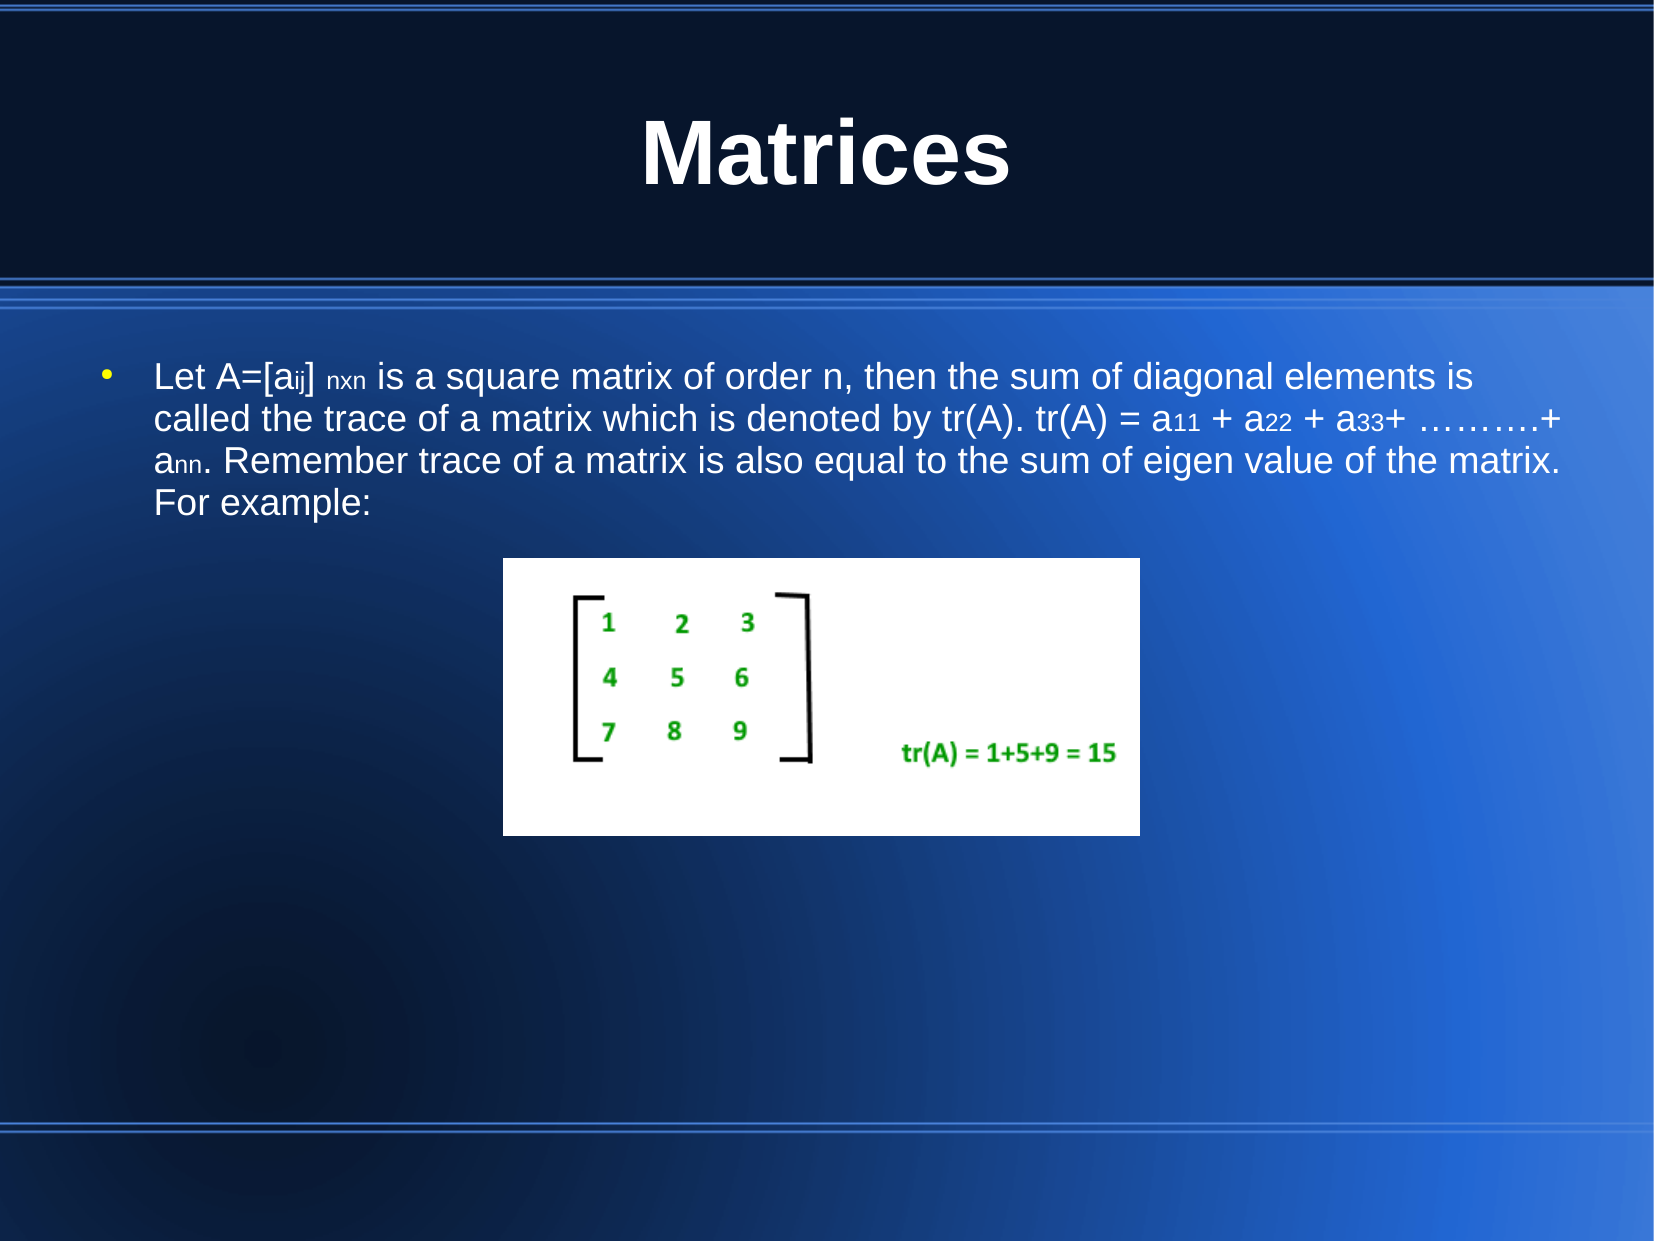

# Matrices
Let A=[aij] nxn is a square matrix of order n, then the sum of diagonal elements is called the trace of a matrix which is denoted by tr(A). tr(A) = a11 + a22 + a33+ ……….+ ann. Remember trace of a matrix is also equal to the sum of eigen value of the matrix. For example: